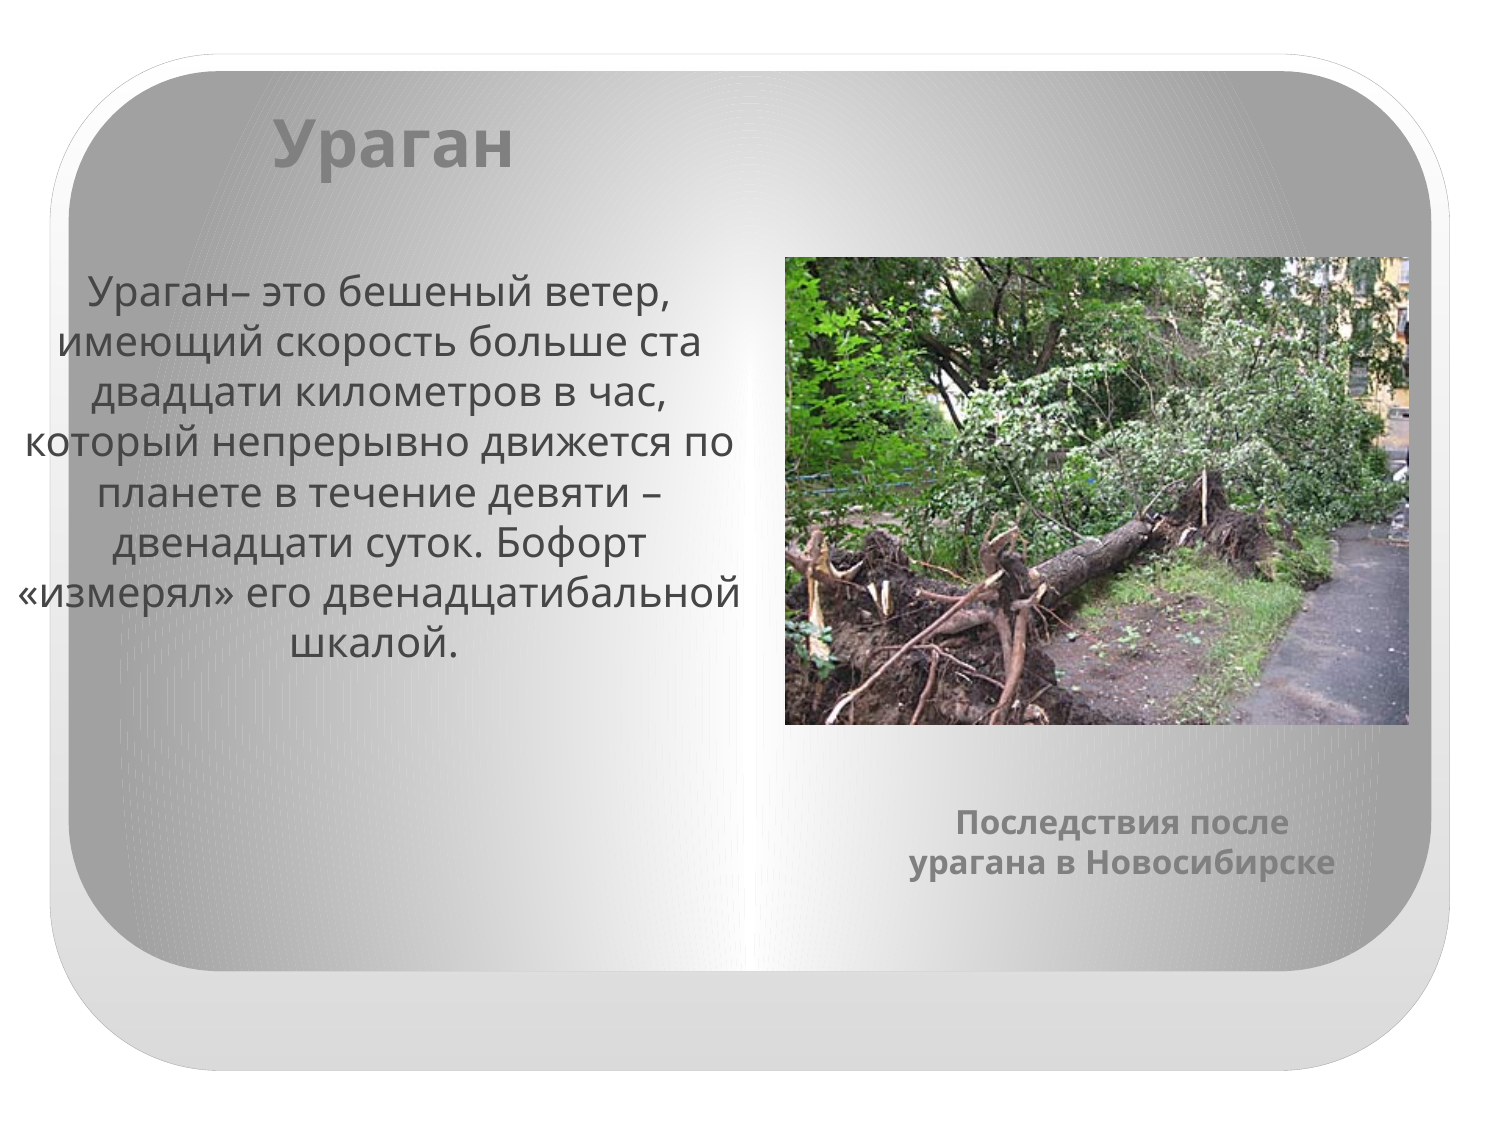

# Ураган
Ураган– это бешеный ветер, имеющий скорость больше ста двадцати километров в час, который непрерывно движется по планете в течение девяти – двенадцати суток. Бофорт «измерял» его двенадцатибальной шкалой.
Последствия после урагана в Новосибирске